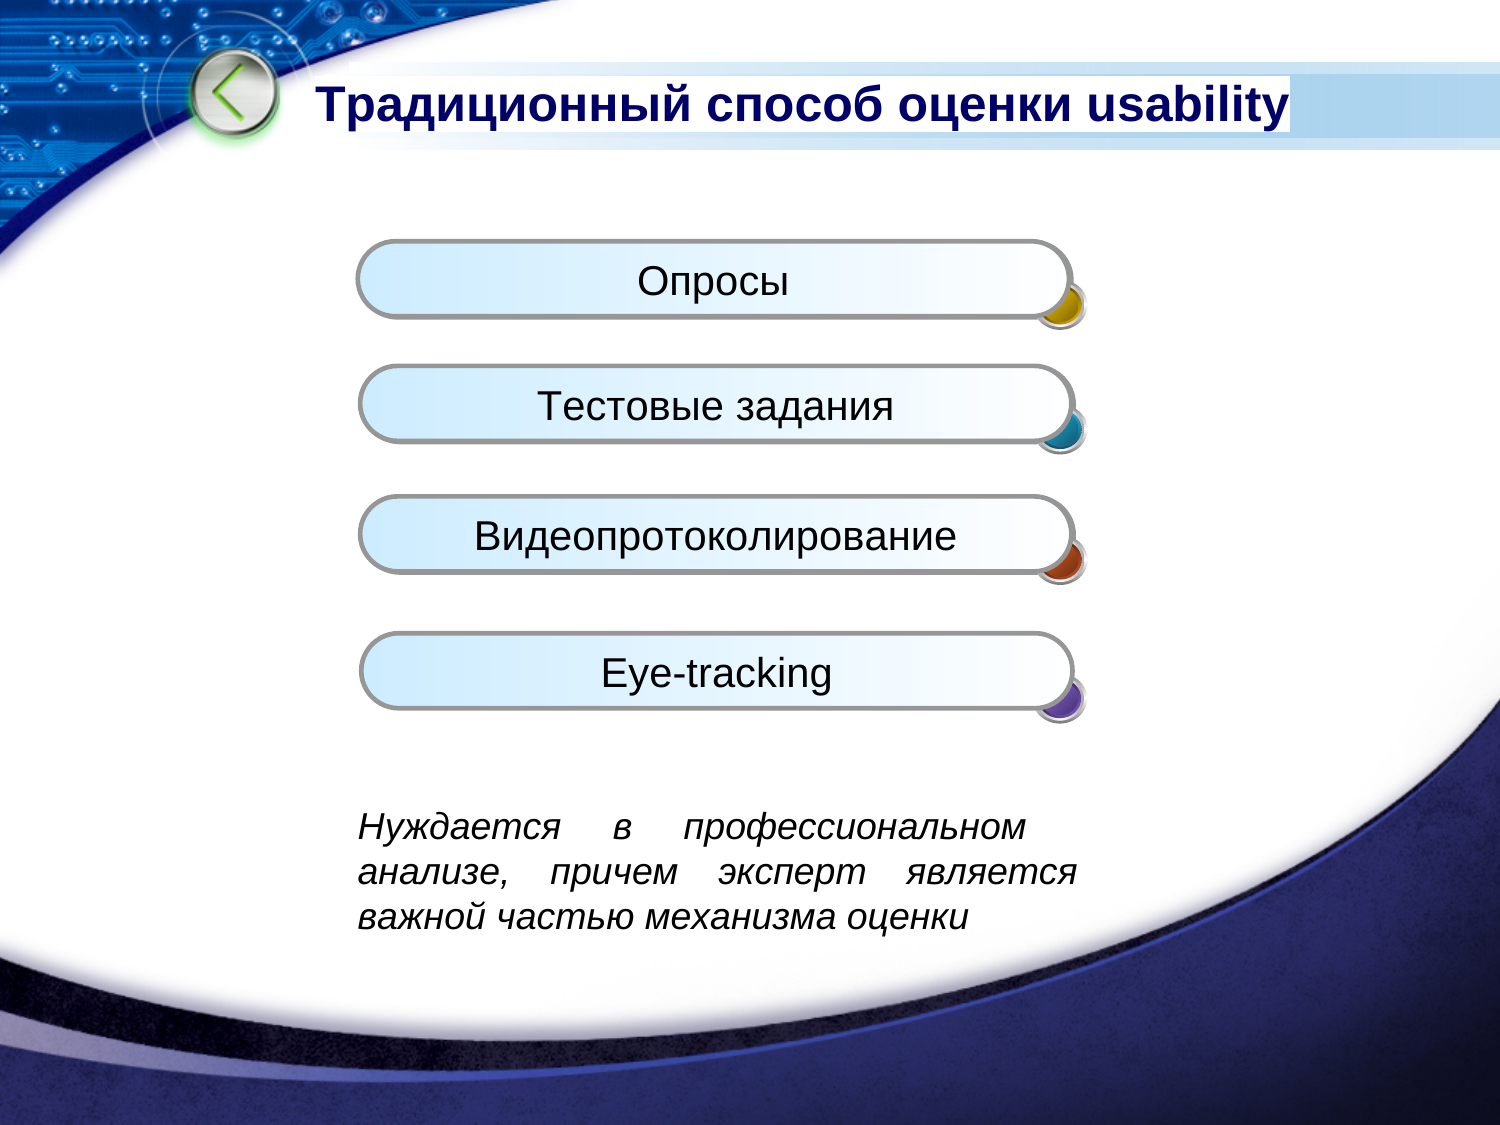

# Традиционный способ оценки usability
Опросы
Когнитивные
Тестовые задания
Визуальные
Видеопротоколирование
Моторные
Eye-tracking
Нуждается в профессиональном анализе, причем эксперт является важной частью механизма оценки